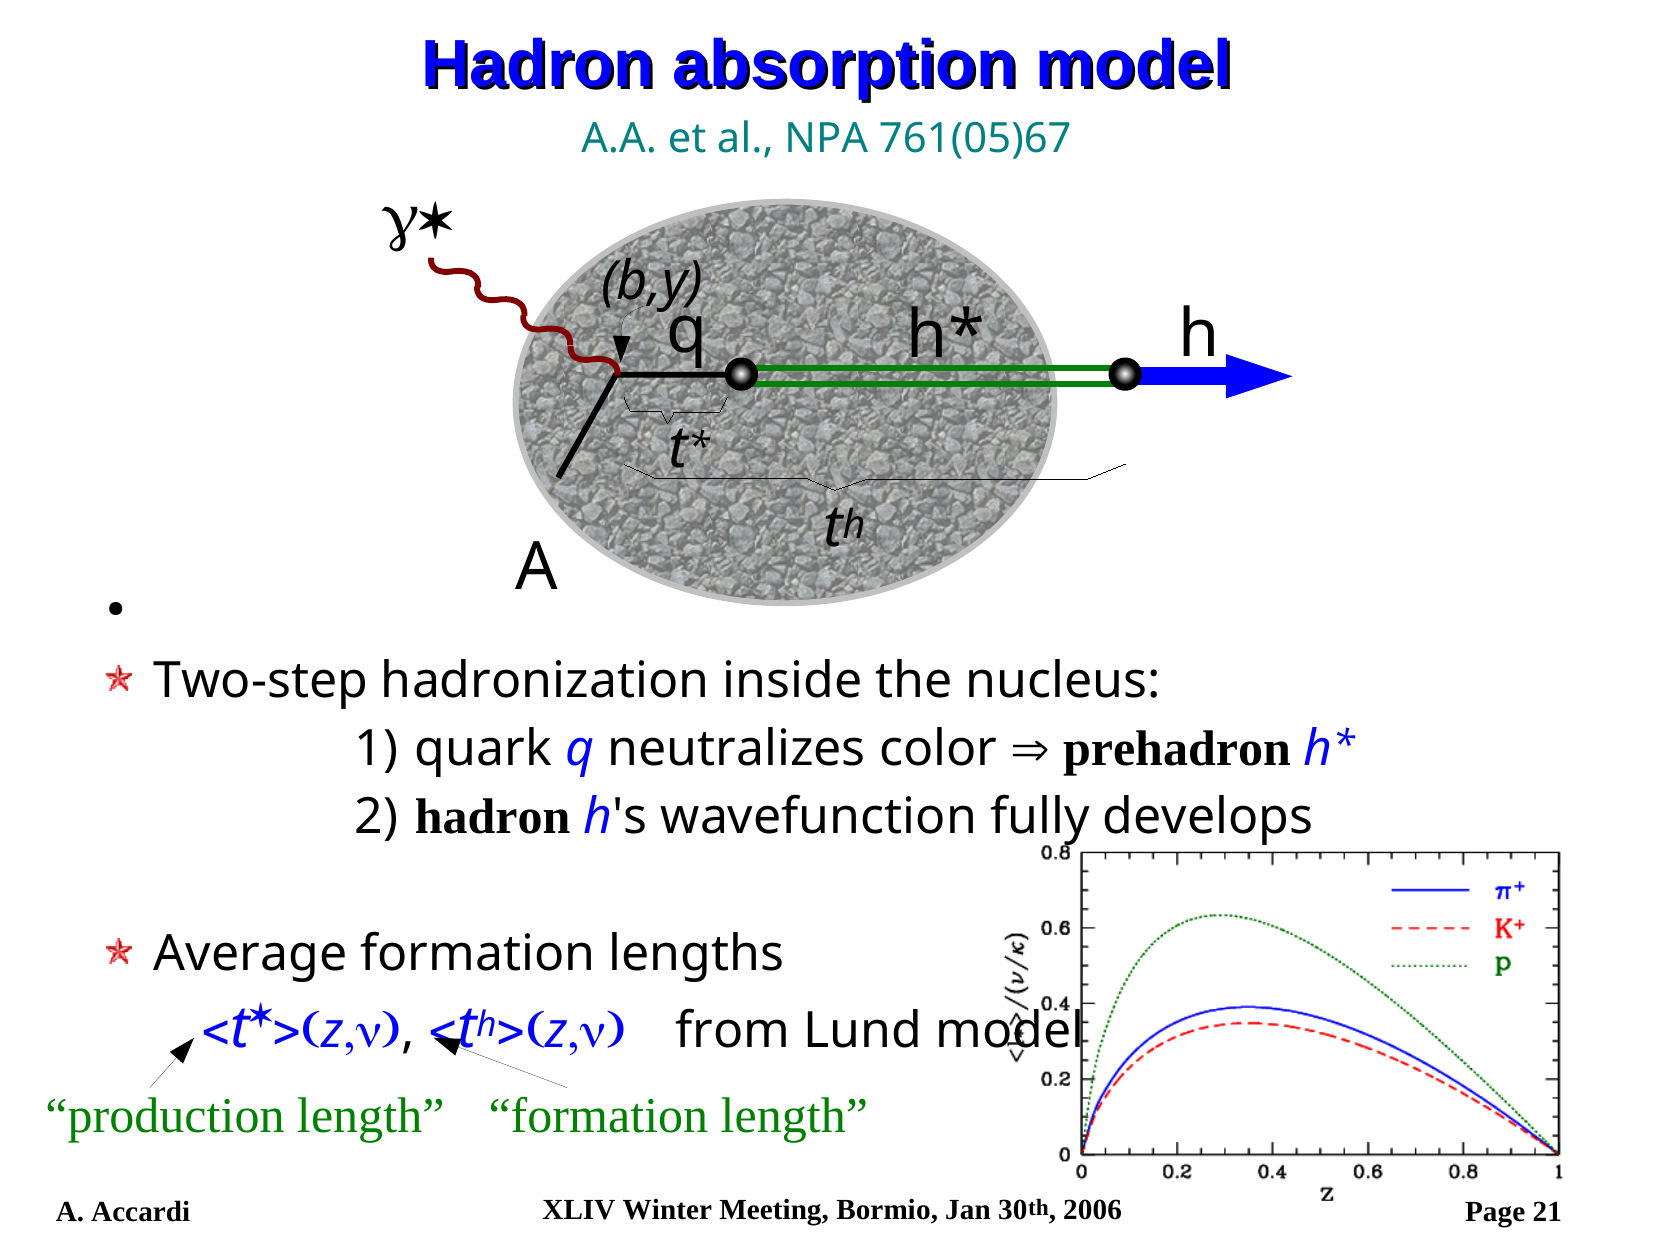

Hadron absorption model
A.A. et al., NPA 761(05)67
g*
(b,y)
q
h
h*
 t*
th
A
Two-step hadronization inside the nucleus:
 quark q neutralizes color  prehadron h*
 hadron h's wavefunction fully develops
Average formation lengths
<t*>(z,n), <th>(z,n) from Lund model
“production length”
“formation length”
A. Accardi
XLIV Winter Meeting, Bormio, Jan 30th, 2006
Page